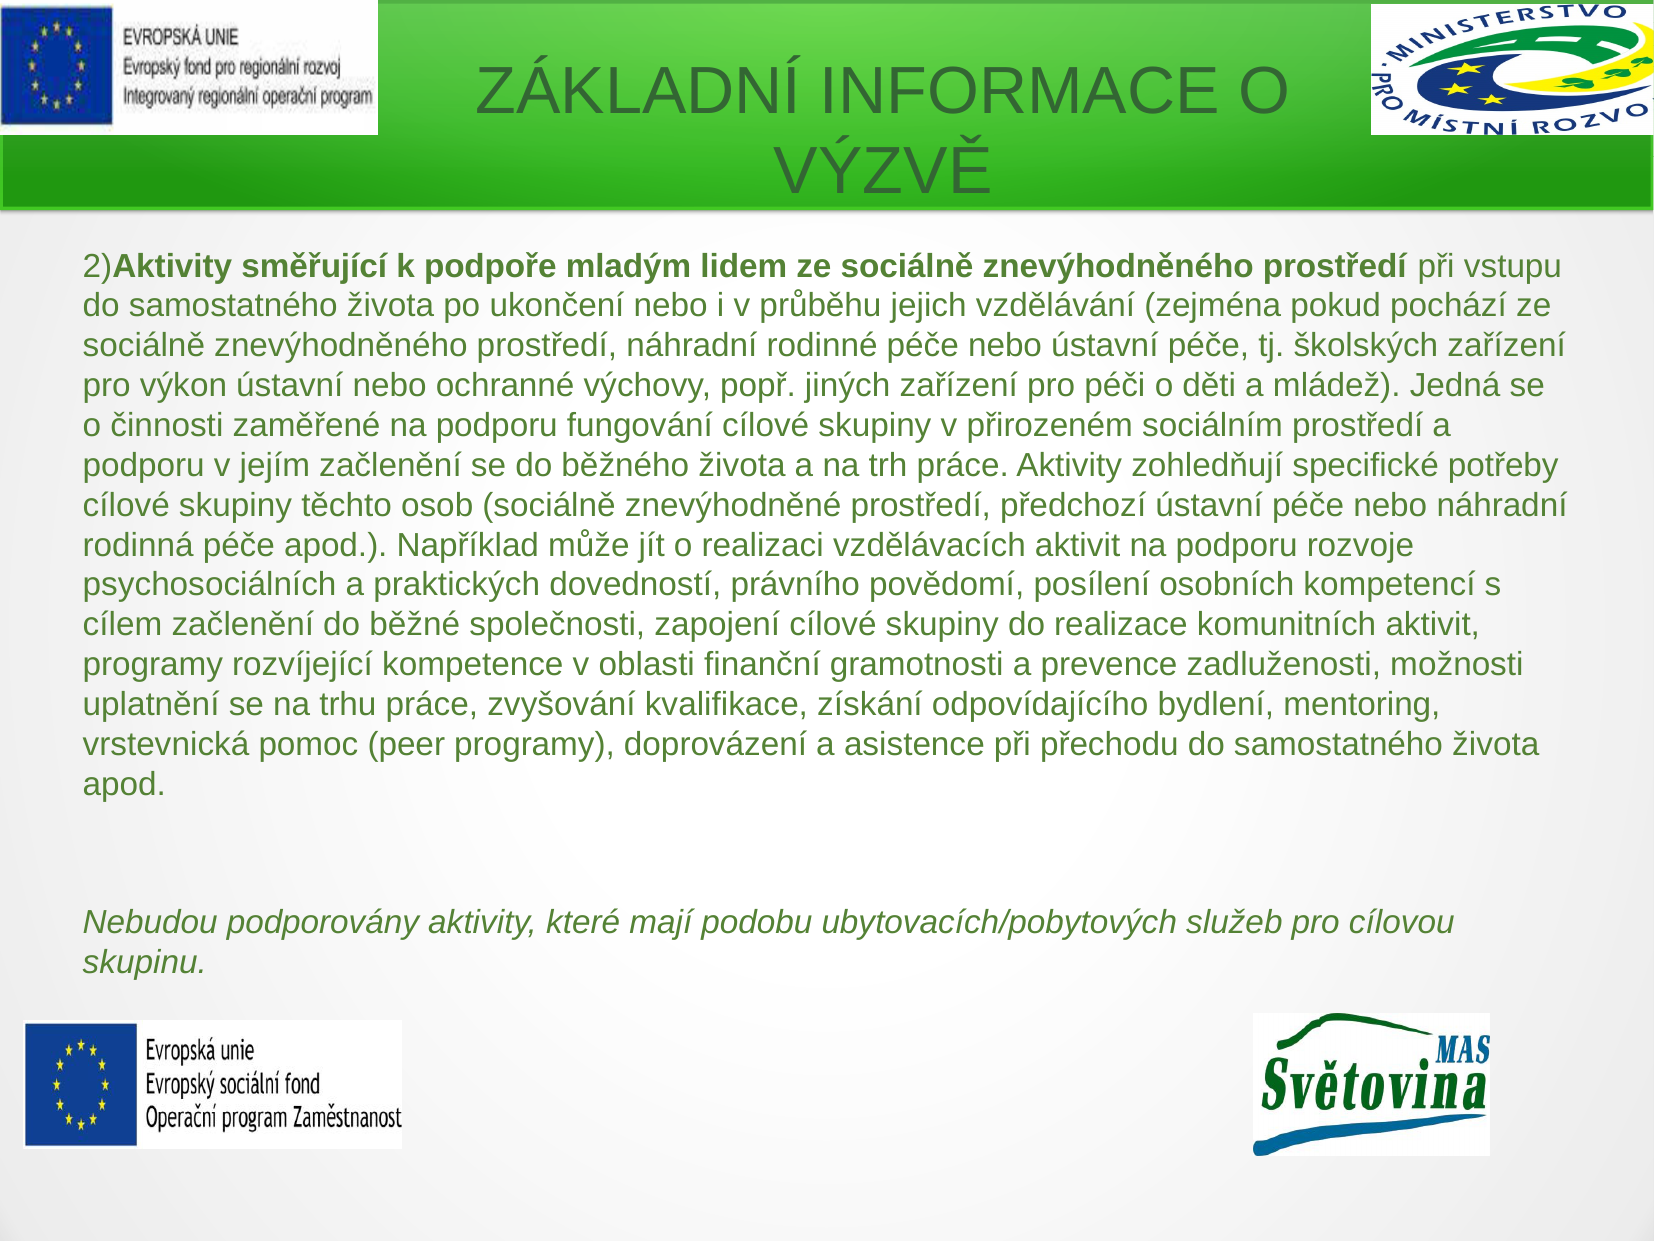

# ZÁKLADNÍ INFORMACE O VÝZVĚ
2)Aktivity směřující k podpoře mladým lidem ze sociálně znevýhodněného prostředí při vstupu do samostatného života po ukončení nebo i v průběhu jejich vzdělávání (zejména pokud pochází ze sociálně znevýhodněného prostředí, náhradní rodinné péče nebo ústavní péče, tj. školských zařízení pro výkon ústavní nebo ochranné výchovy, popř. jiných zařízení pro péči o děti a mládež). Jedná se o činnosti zaměřené na podporu fungování cílové skupiny v přirozeném sociálním prostředí a podporu v jejím začlenění se do běžného života a na trh práce. Aktivity zohledňují specifické potřeby cílové skupiny těchto osob (sociálně znevýhodněné prostředí, předchozí ústavní péče nebo náhradní rodinná péče apod.). Například může jít o realizaci vzdělávacích aktivit na podporu rozvoje psychosociálních a praktických dovedností, právního povědomí, posílení osobních kompetencí s cílem začlenění do běžné společnosti, zapojení cílové skupiny do realizace komunitních aktivit, programy rozvíjející kompetence v oblasti finanční gramotnosti a prevence zadluženosti, možnosti uplatnění se na trhu práce, zvyšování kvalifikace, získání odpovídajícího bydlení, mentoring, vrstevnická pomoc (peer programy), doprovázení a asistence při přechodu do samostatného života apod.
Nebudou podporovány aktivity, které mají podobu ubytovacích/pobytových služeb pro cílovou skupinu.